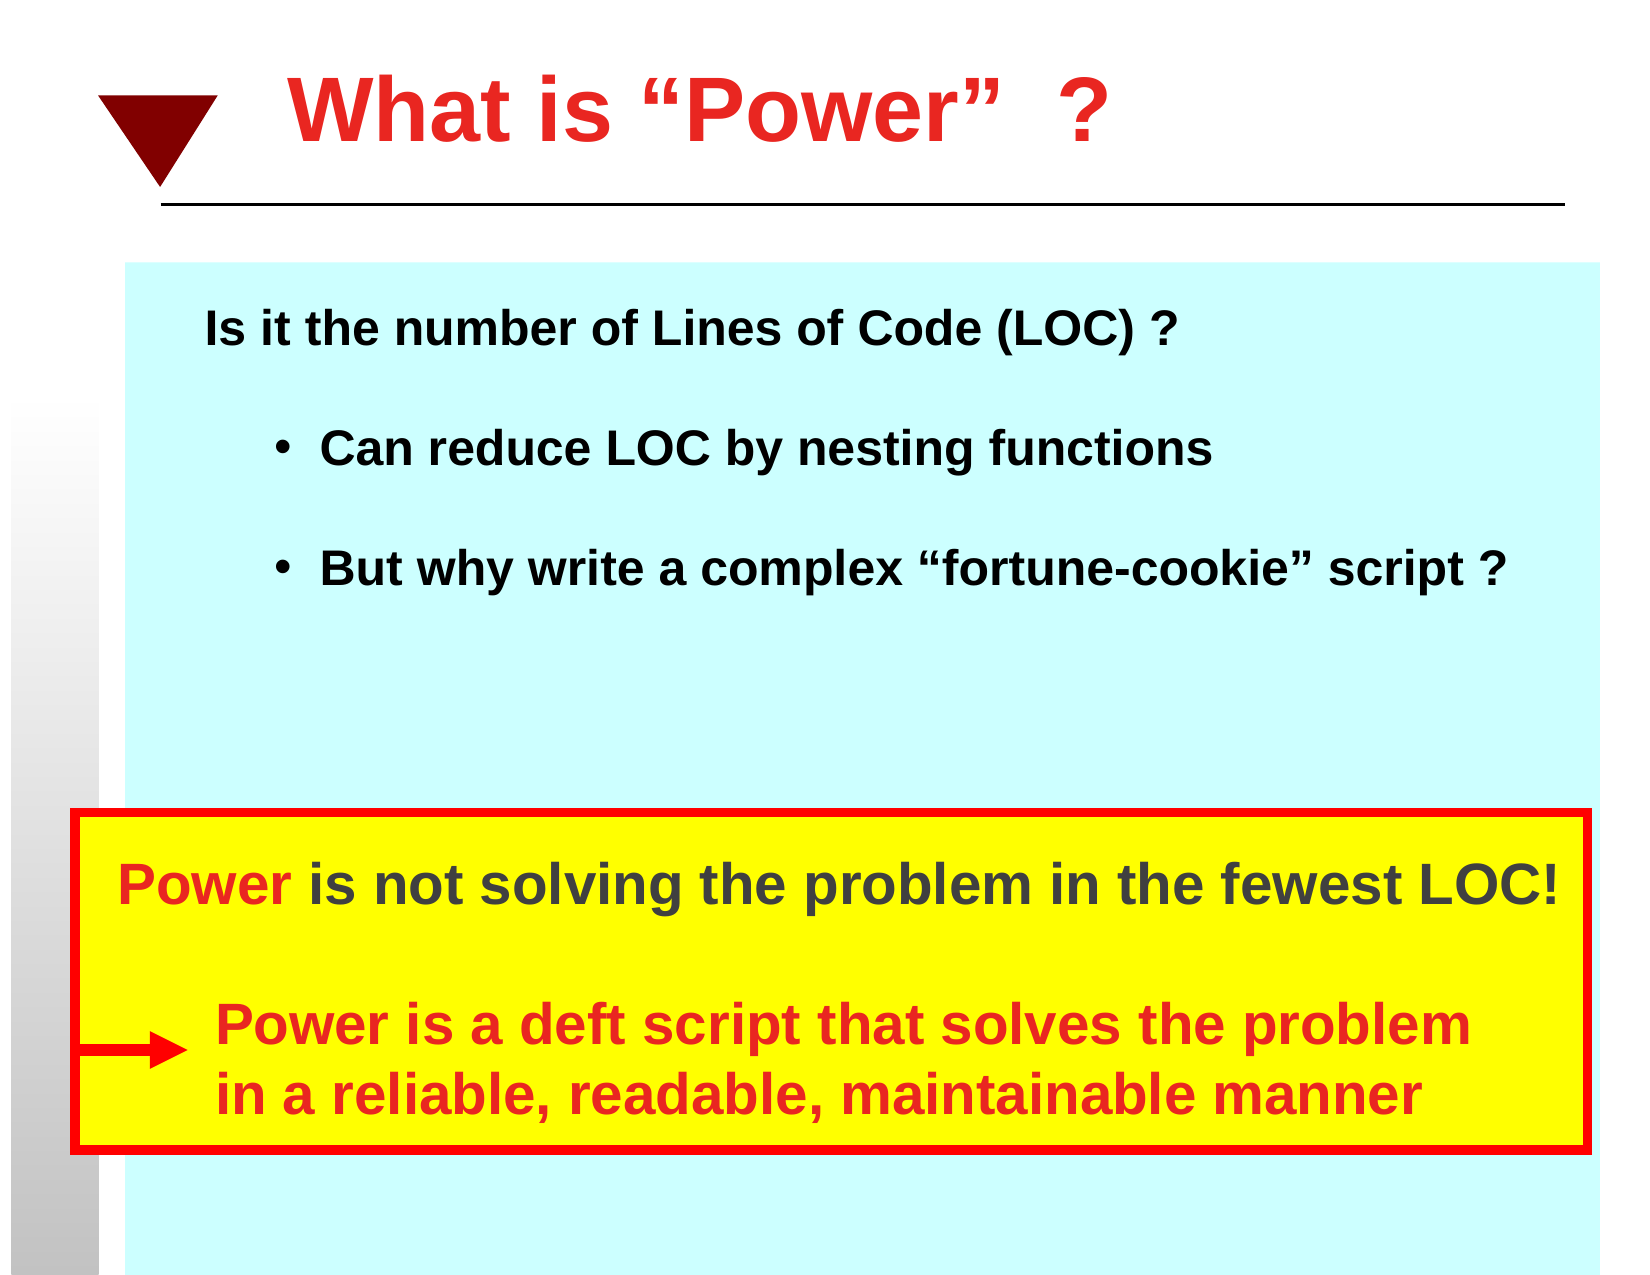

# What is “Power” ?
 Is it the number of Lines of Code (LOC) ?
 Can reduce LOC by nesting functions
 But why write a complex “fortune-cookie” script ?
Power is not solving the problem in the fewest LOC!
 Power is a deft script that solves the problem
 in a reliable, readable, maintainable manner